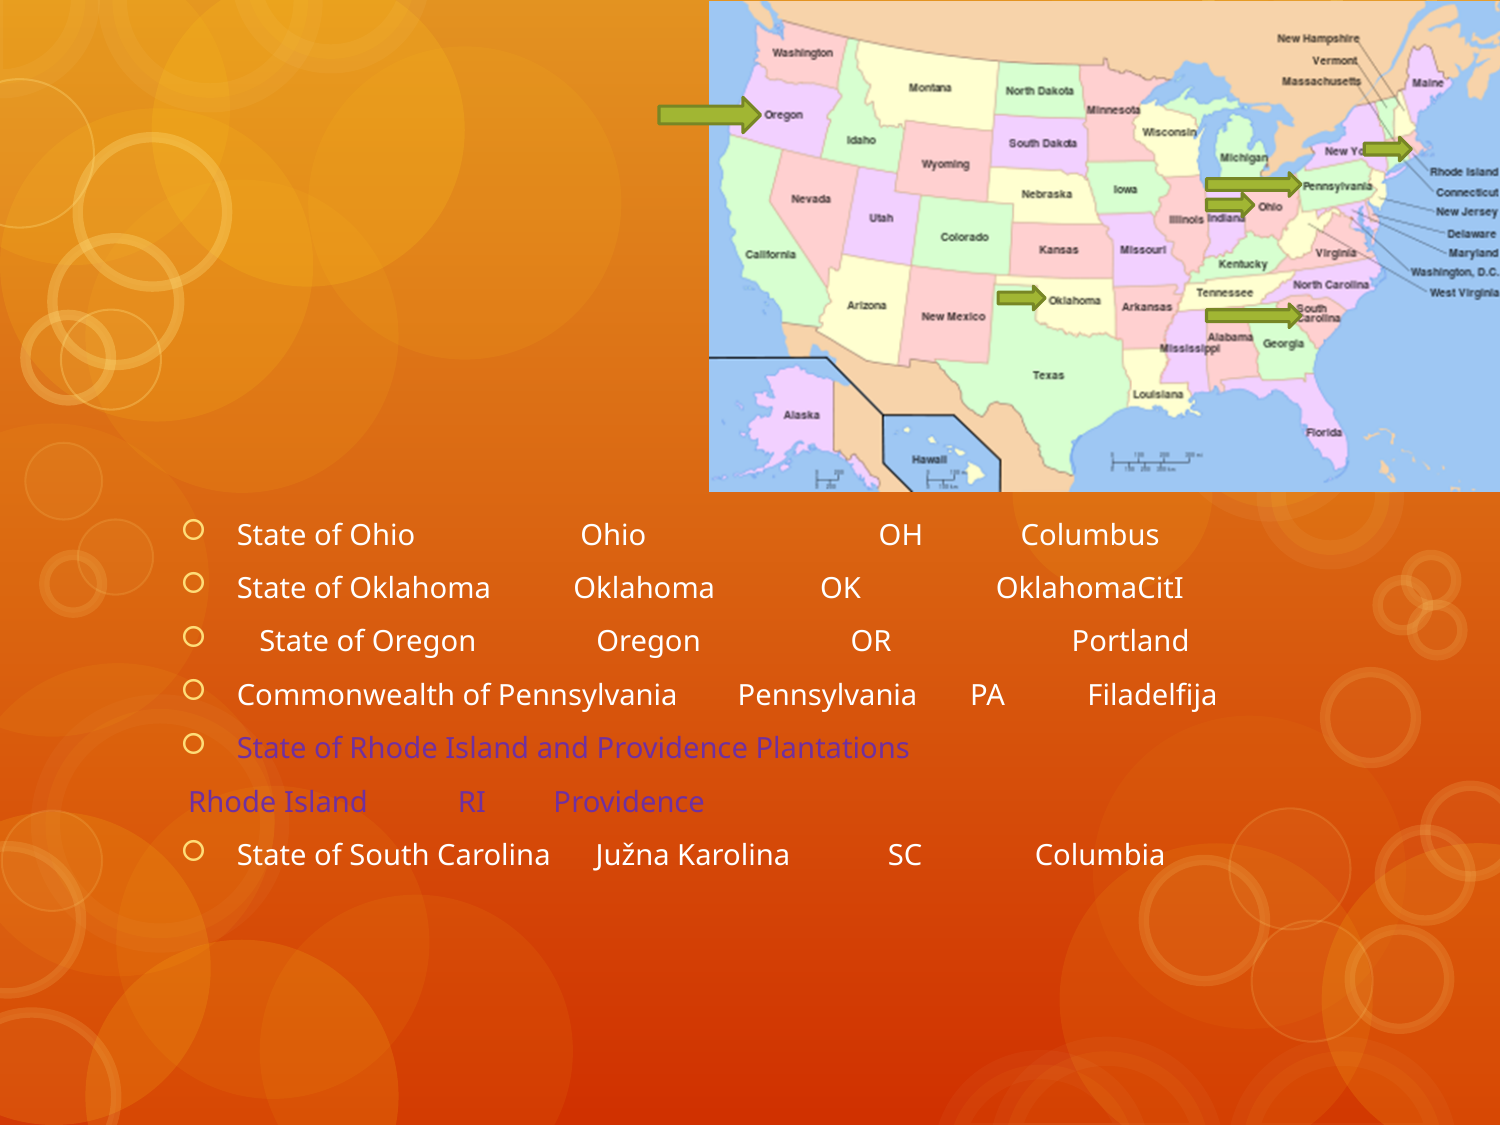

#
State of Ohio Ohio OH Columbus
State of Oklahoma Oklahoma OK OklahomaCitI
 State of Oregon Oregon OR Portland
Commonwealth of Pennsylvania Pennsylvania PA Filadelfija
State of Rhode Island and Providence Plantations
 Rhode Island RI Providence
State of South Carolina Južna Karolina SC Columbia